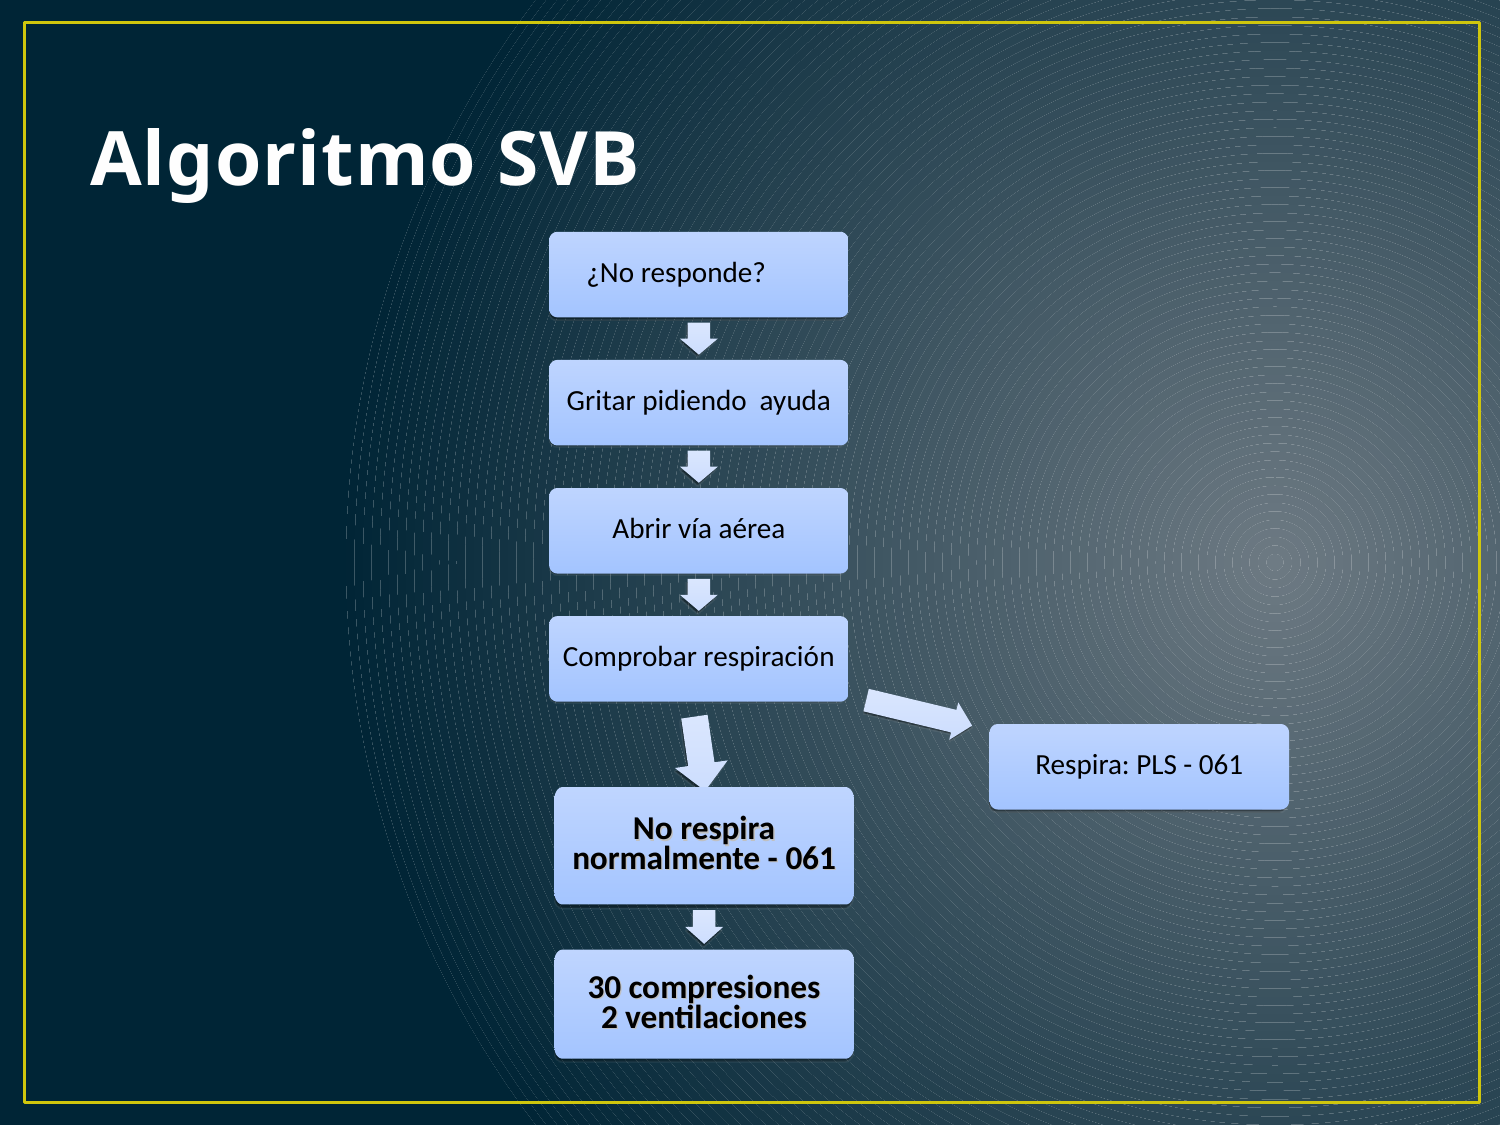

# Algoritmo SVB
¿No responde?
Gritar pidiendo ayuda
Abrir vía aérea
Comprobar respiración
Respira: PLS - 061
No respira normalmente - 061
30 compresiones
2 ventilaciones